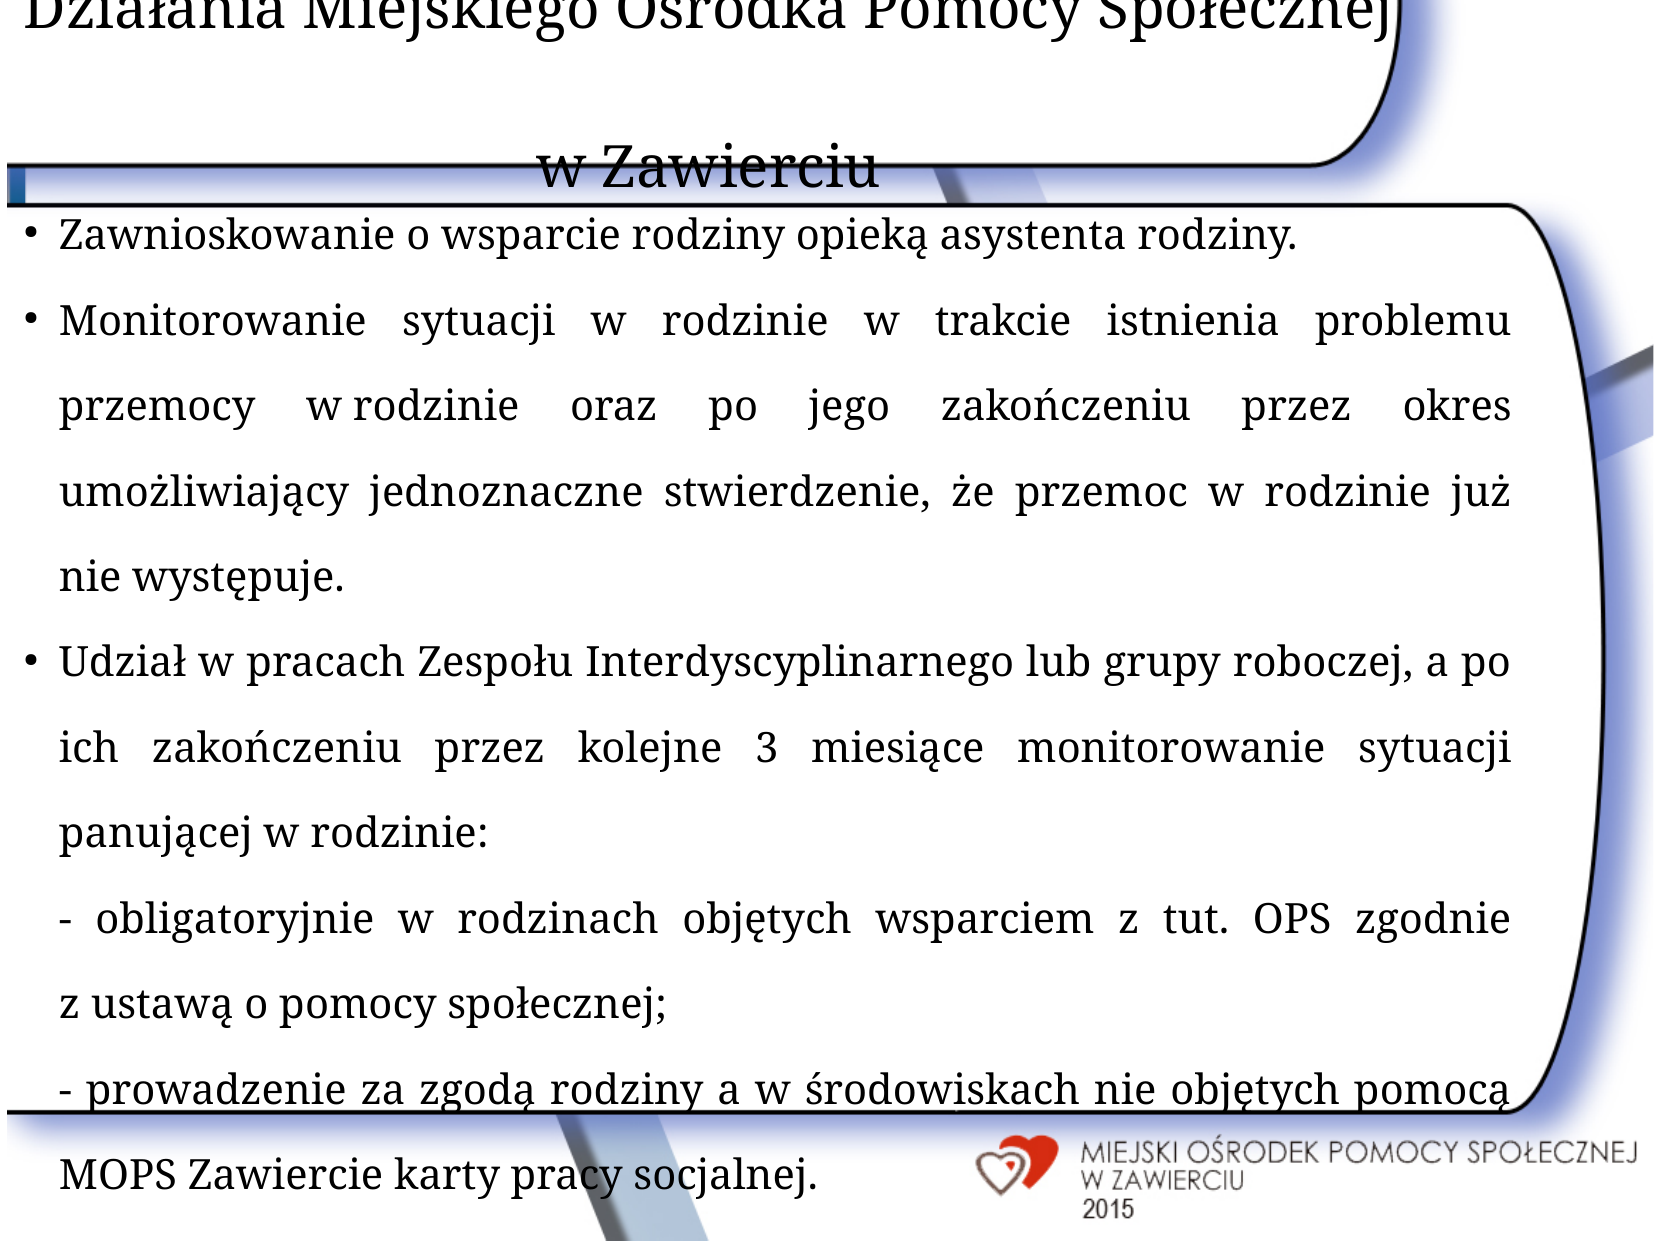

# Działania Miejskiego Ośrodka Pomocy Społecznej w Zawierciu
Zawnioskowanie o wsparcie rodziny opieką asystenta rodziny.
Monitorowanie sytuacji w rodzinie w trakcie istnienia problemu przemocy w rodzinie oraz po jego zakończeniu przez okres umożliwiający jednoznaczne stwierdzenie, że przemoc w rodzinie już nie występuje.
Udział w pracach Zespołu Interdyscyplinarnego lub grupy roboczej, a po ich zakończeniu przez kolejne 3 miesiące monitorowanie sytuacji panującej w rodzinie:
- obligatoryjnie w rodzinach objętych wsparciem z tut. OPS zgodnie z ustawą o pomocy społecznej;
- prowadzenie za zgodą rodziny a w środowiskach nie objętych pomocą MOPS Zawiercie karty pracy socjalnej.